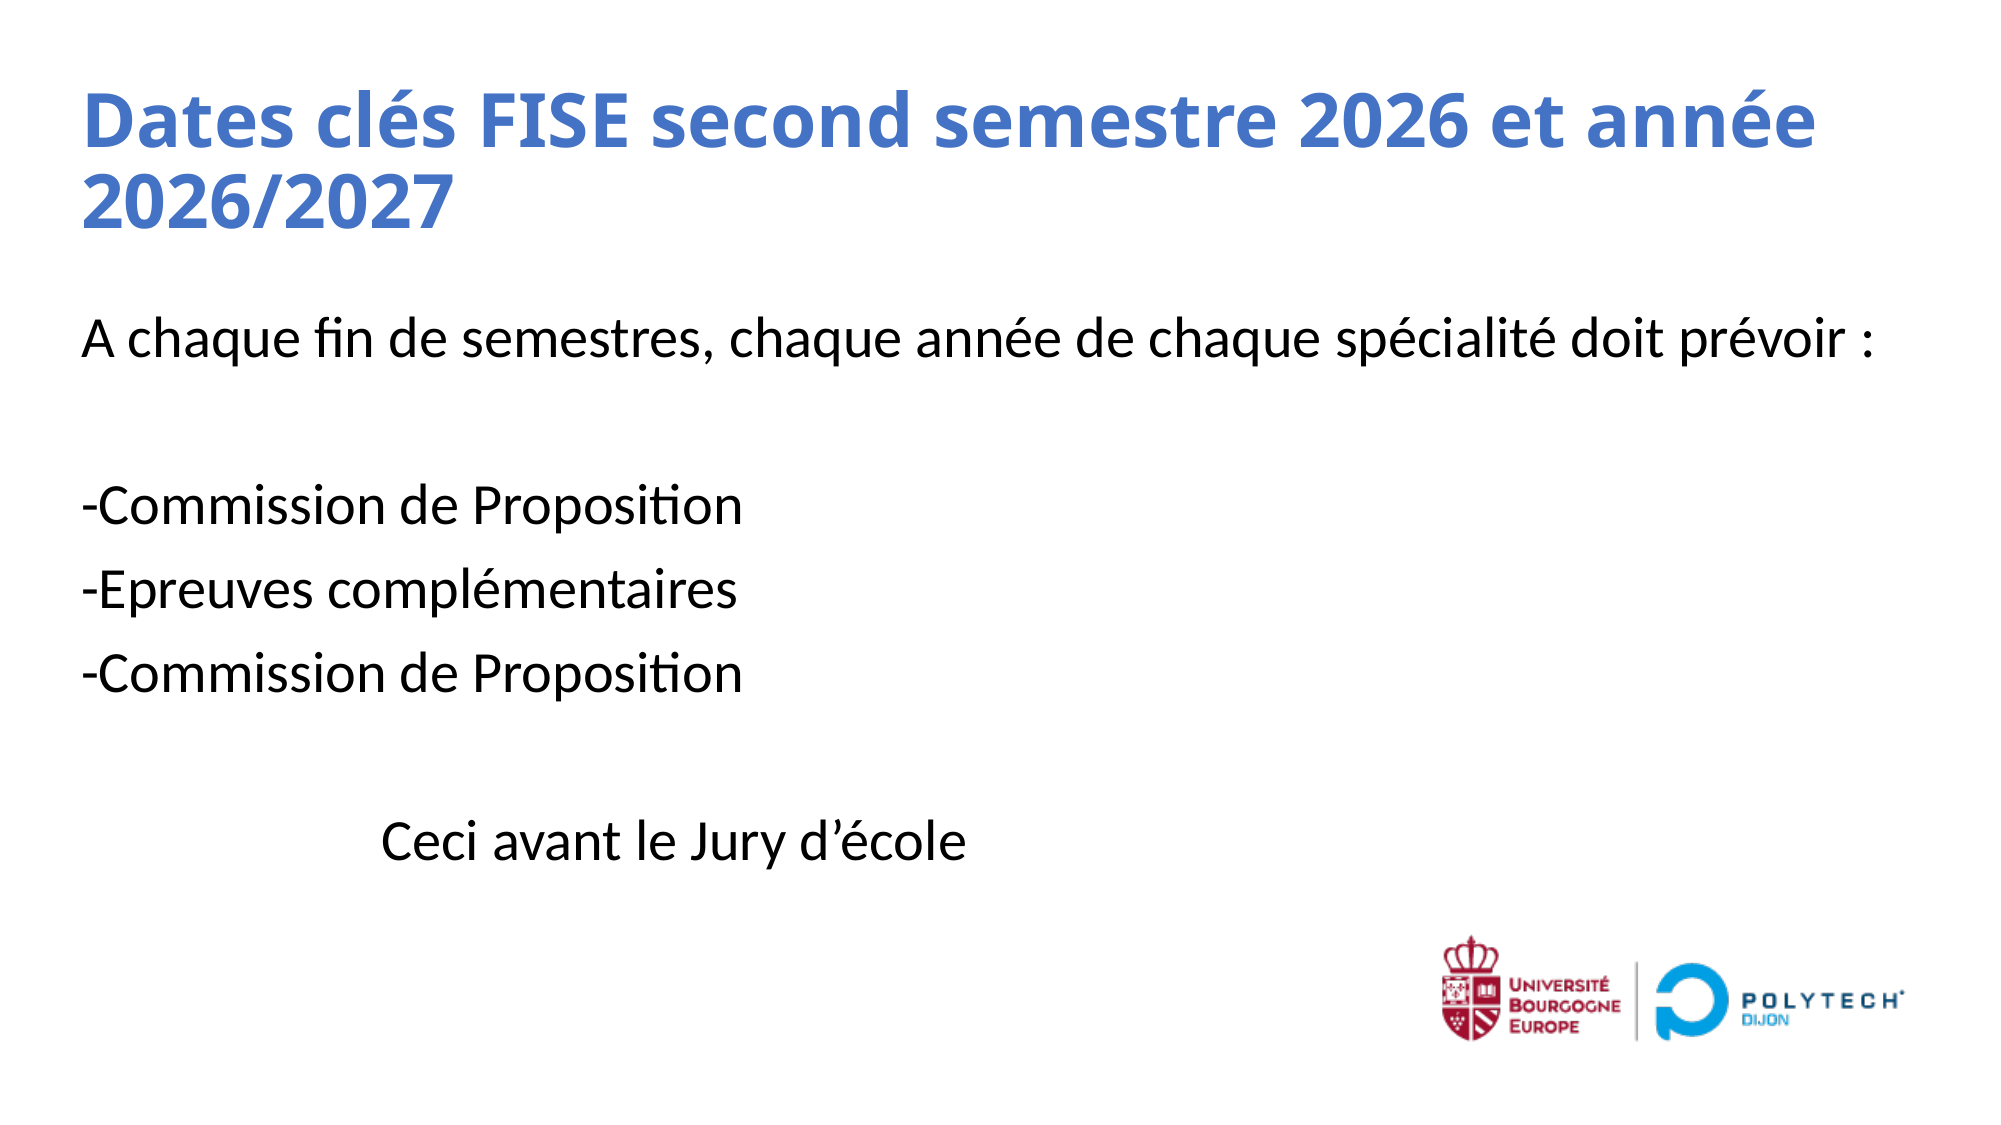

# Dates clés FISE second semestre 2026 et année 2026/2027
A chaque fin de semestres, chaque année de chaque spécialité doit prévoir :
-Commission de Proposition
-Epreuves complémentaires
-Commission de Proposition
		Ceci avant le Jury d’école